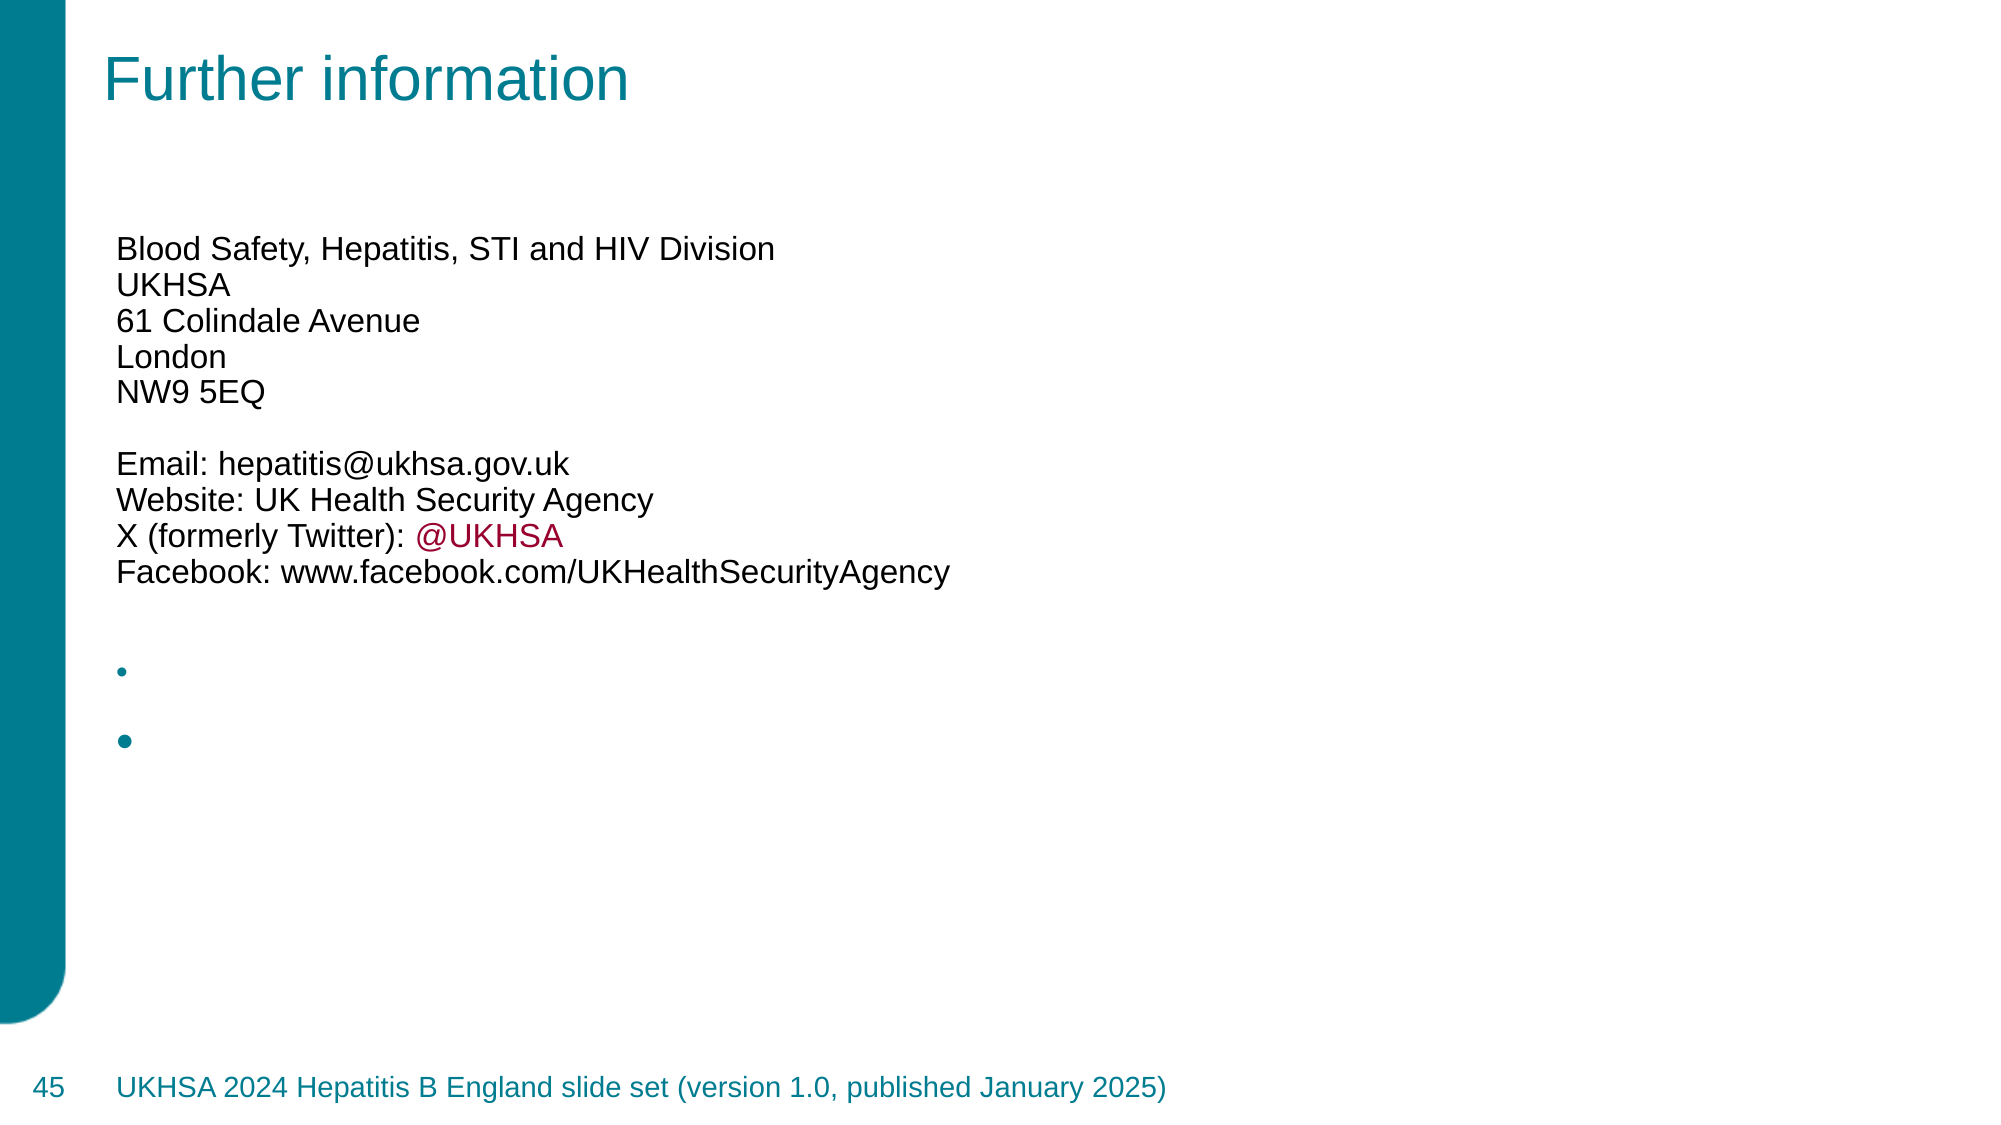

# Further information
Blood Safety, Hepatitis, STI and HIV Division
UKHSA
61 Colindale Avenue
London
NW9 5EQ
Email: hepatitis@ukhsa.gov.uk
Website: UK Health Security Agency
X (formerly Twitter): @UKHSA
Facebook: www.facebook.com/UKHealthSecurityAgency
UKHSA 2024 Hepatitis B England slide set (version 1.0, published January 2025)